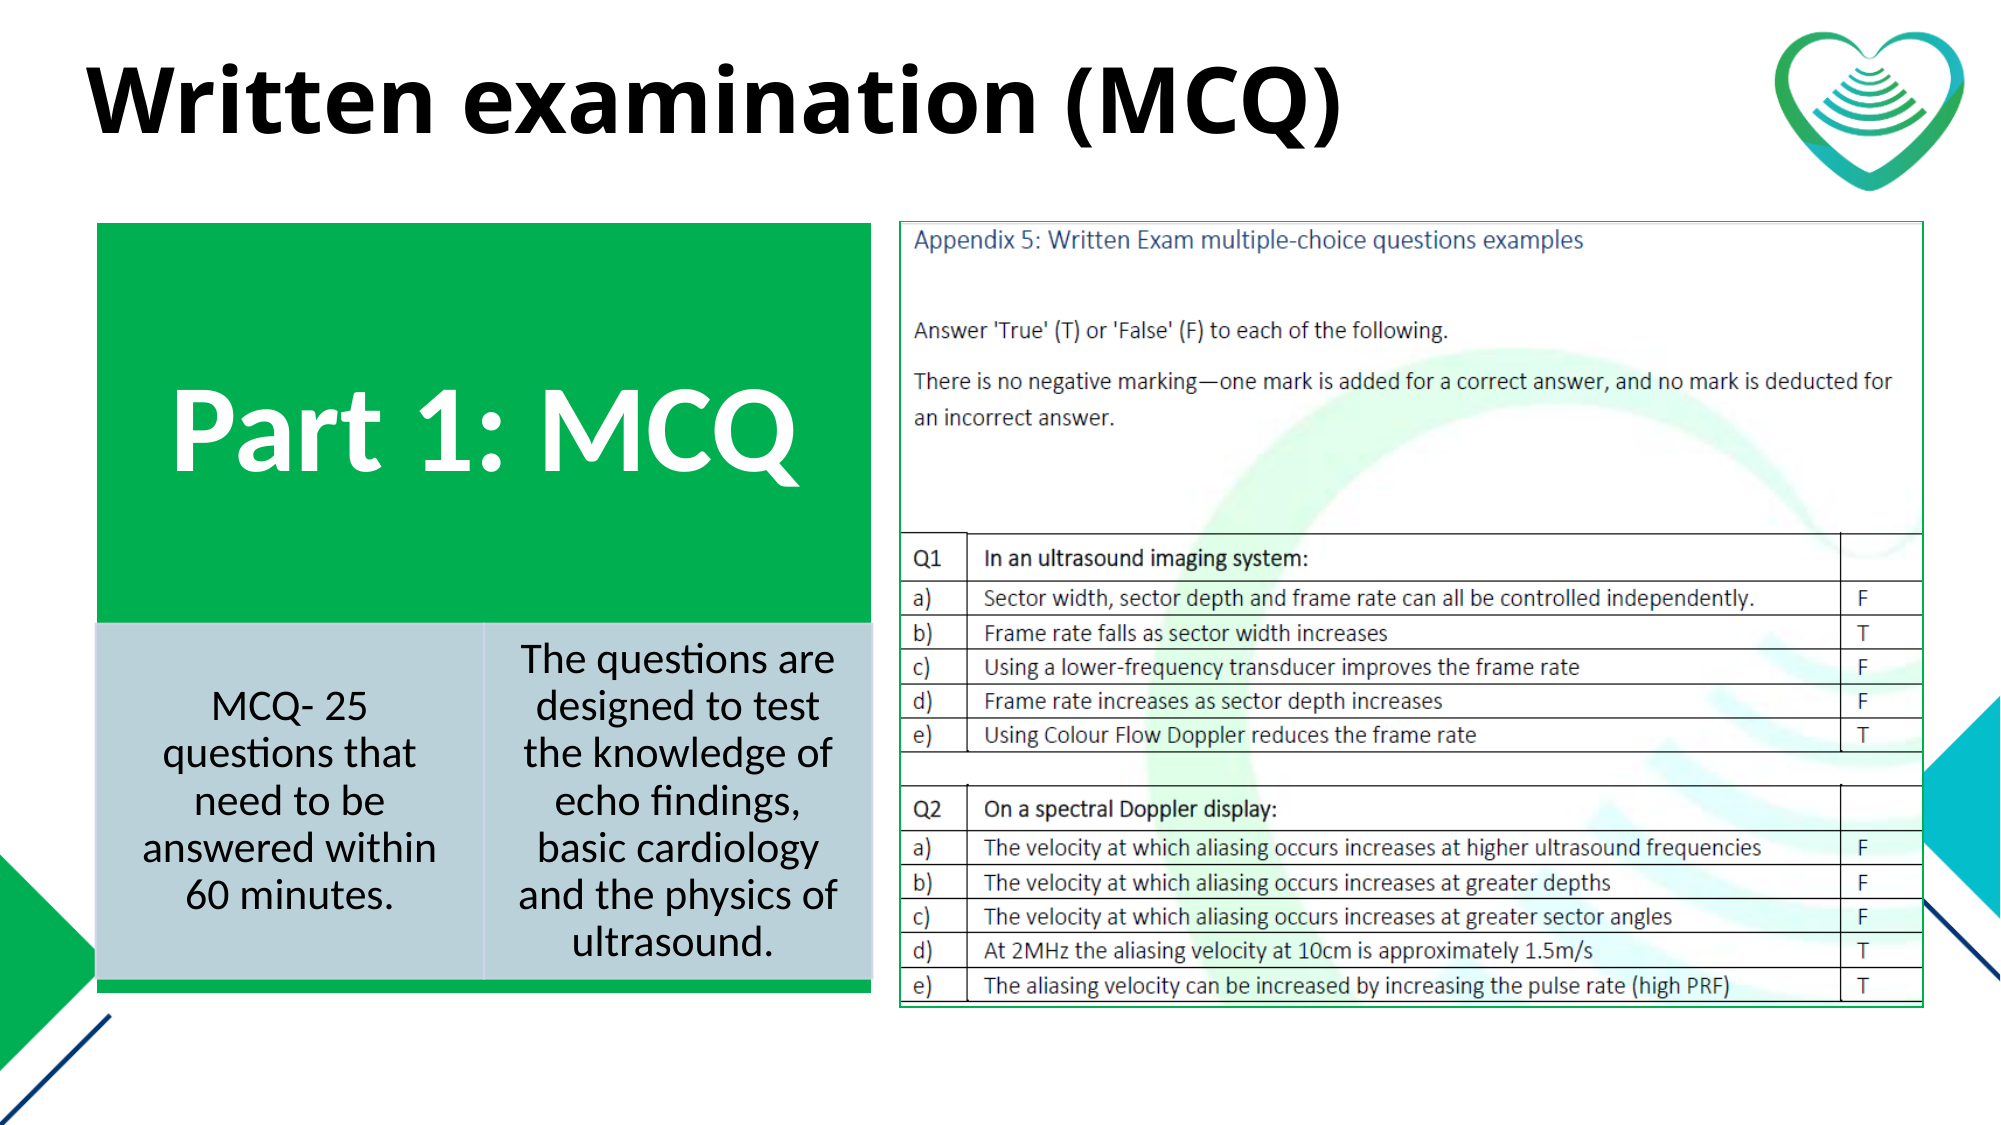

# Written examination (MCQ)
Part 1: MCQ
MCQ- 25 questions that need to be answered within 60 minutes.
The questions are designed to test the knowledge of echo findings, basic cardiology and the physics of ultrasound.